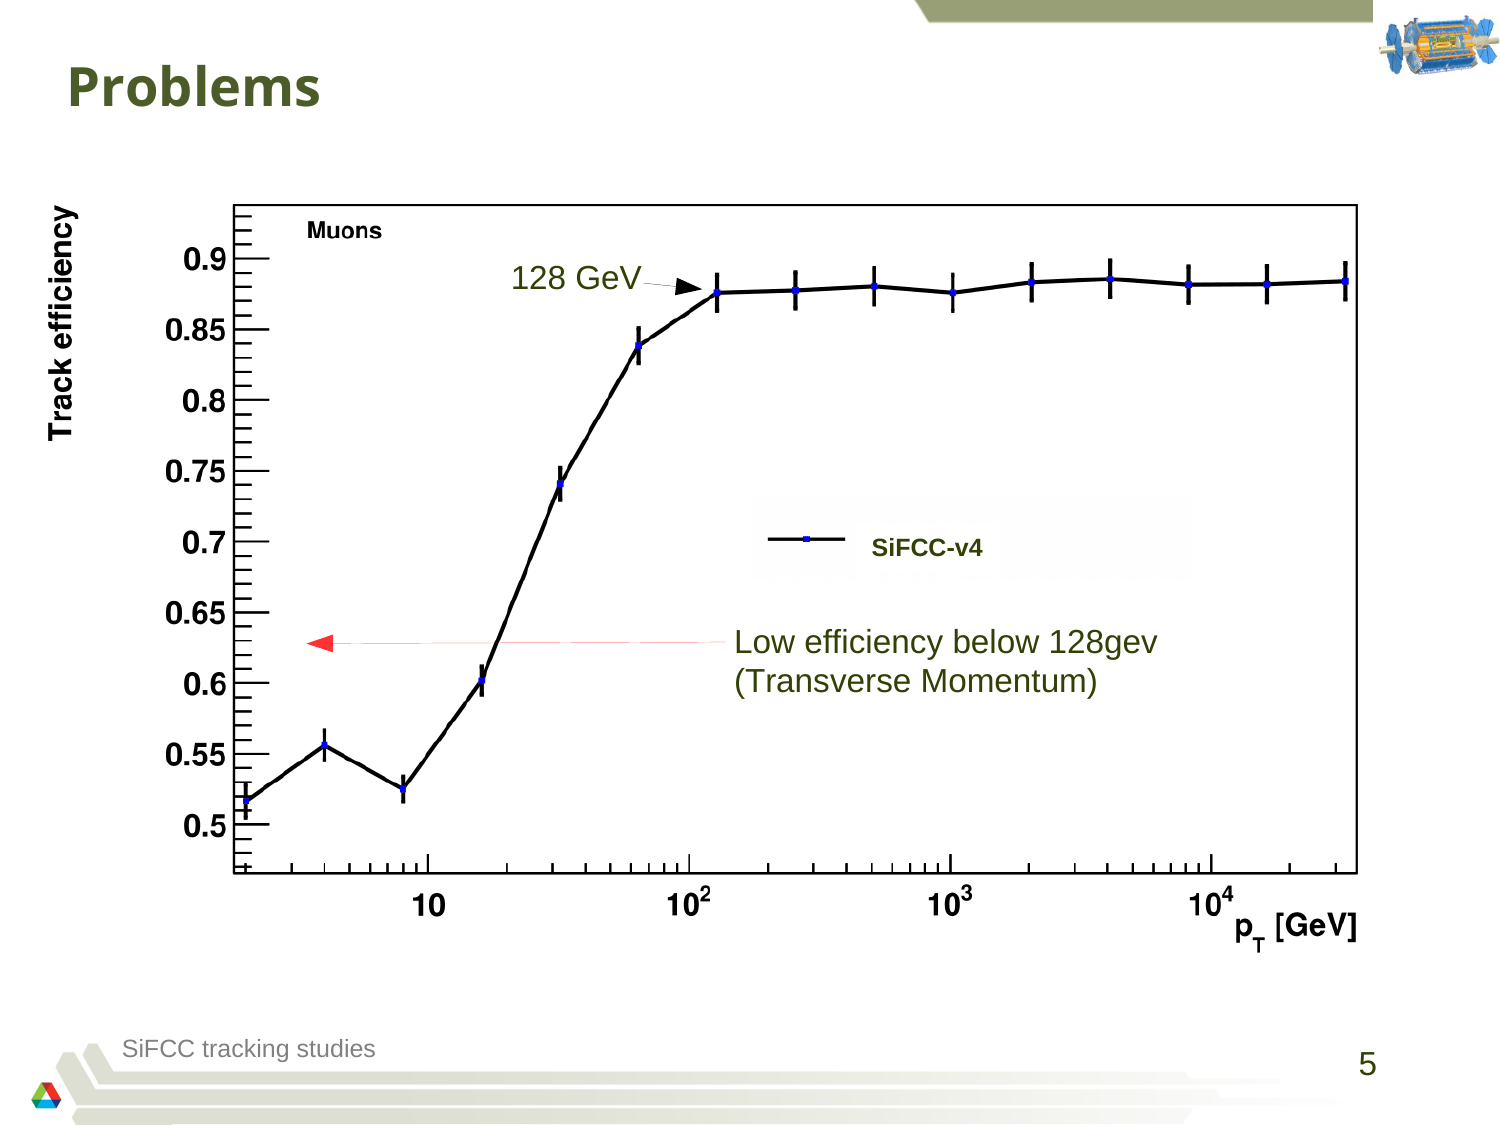

# Problems
128 GeV
SiFCC-v4
Low efficiency below 128gev (Transverse Momentum)